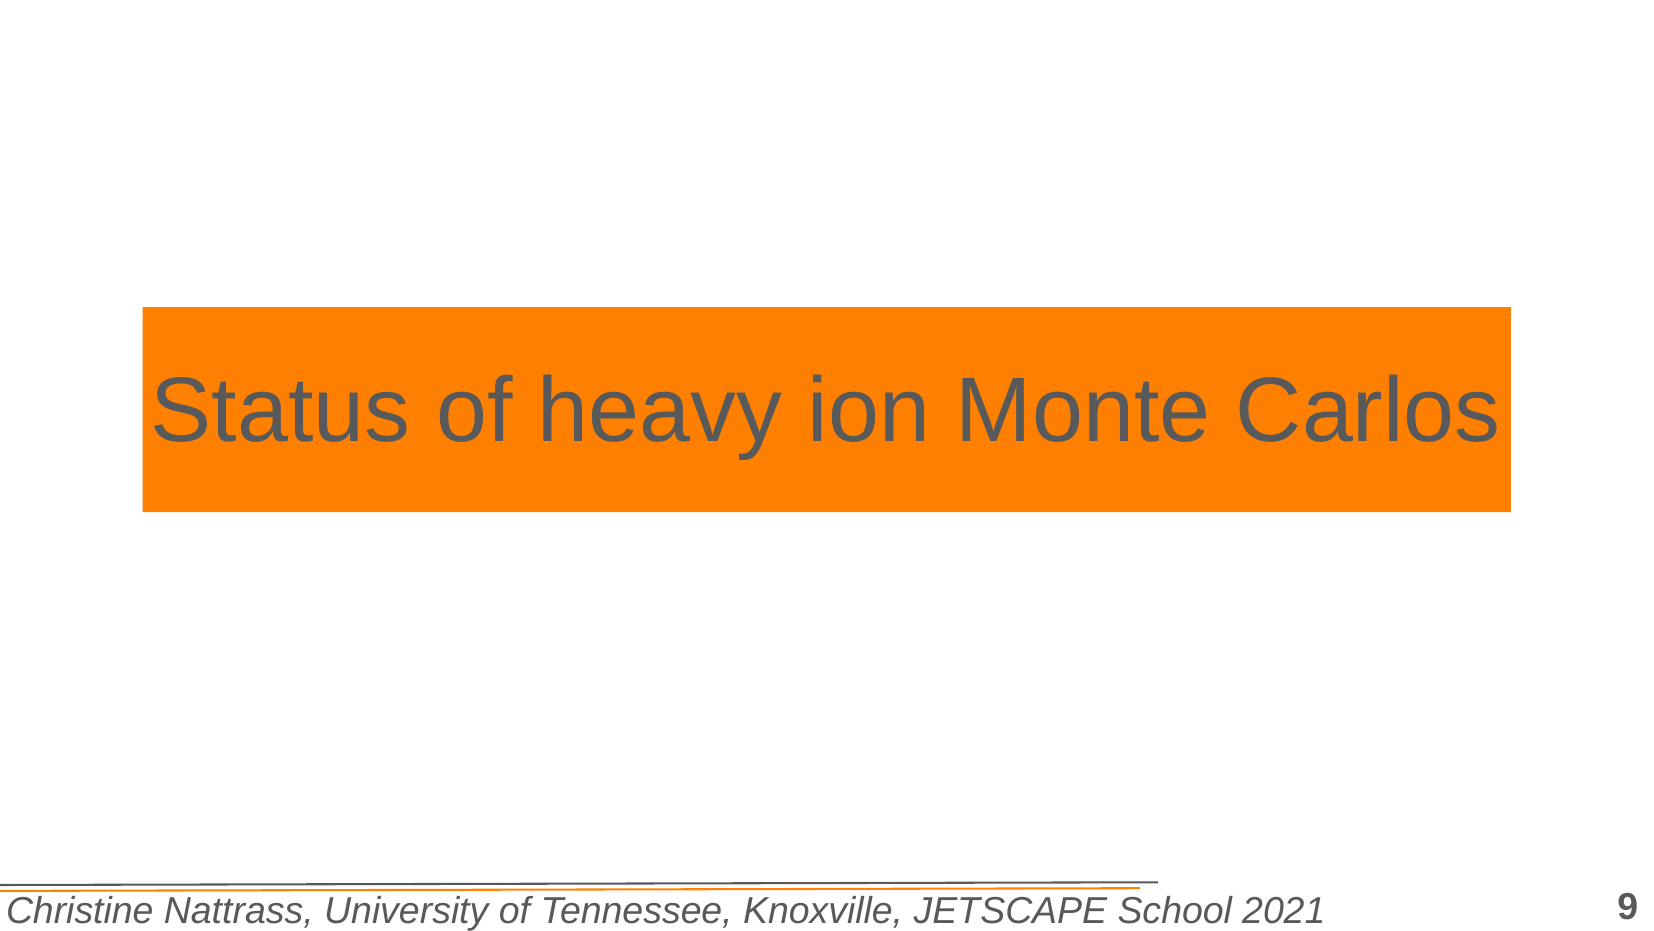

# Status of heavy ion Monte Carlos